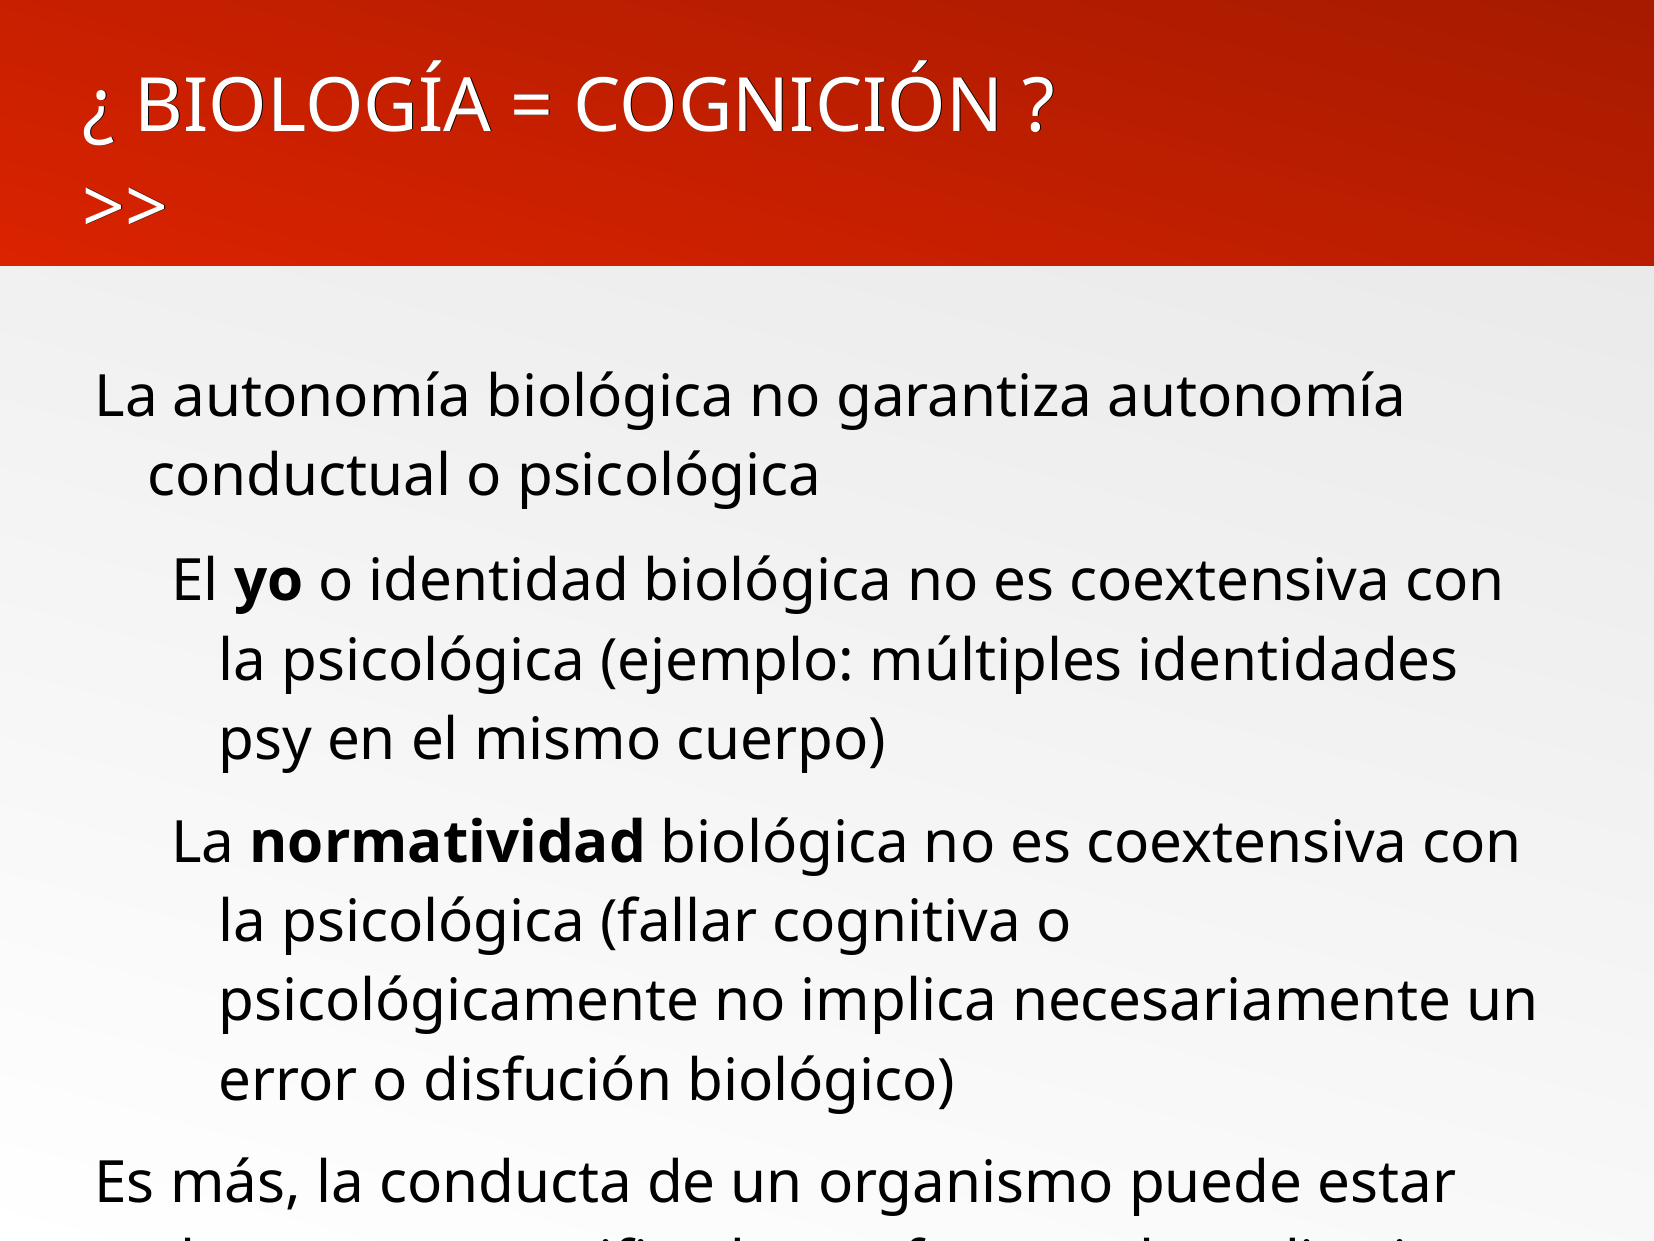

# ¿ BIOLOGÍA = COGNICIÓN ? >>
La autonomía biológica no garantiza autonomía conductual o psicológica
El yo o identidad biológica no es coextensiva con la psicológica (ejemplo: múltiples identidades psy en el mismo cuerpo)
La normatividad biológica no es coextensiva con la psicológica (fallar cognitiva o psicológicamente no implica necesariamente un error o disfución biológico)
Es más, la conducta de un organismo puede estar altamente especificada por factores hereditarios que no puedan modificarse (ejemplo: arco reflejo, circuitería de C. elegans)